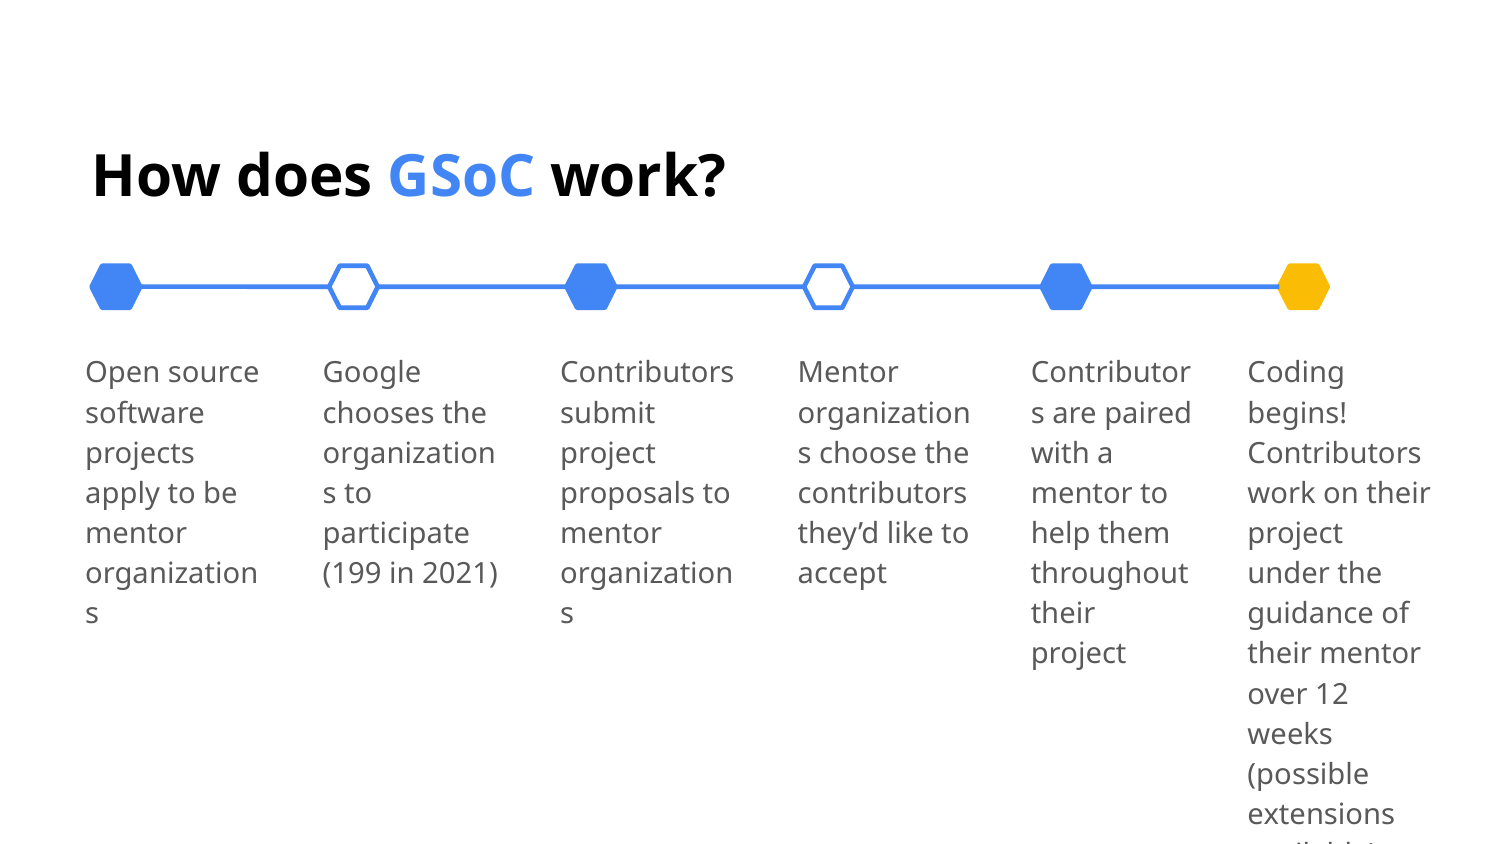

How does GSoC work?
Open source software projects apply to be mentor organizations
Google chooses the organizations to participate (199 in 2021)
Contributors submit project proposals to mentor organizations
Mentor organizations choose the contributors they’d like to accept
Contributors are paired with a mentor to help them throughout their project
Coding begins! Contributors work on their project under the guidance of their mentor over 12 weeks (possible extensions available)